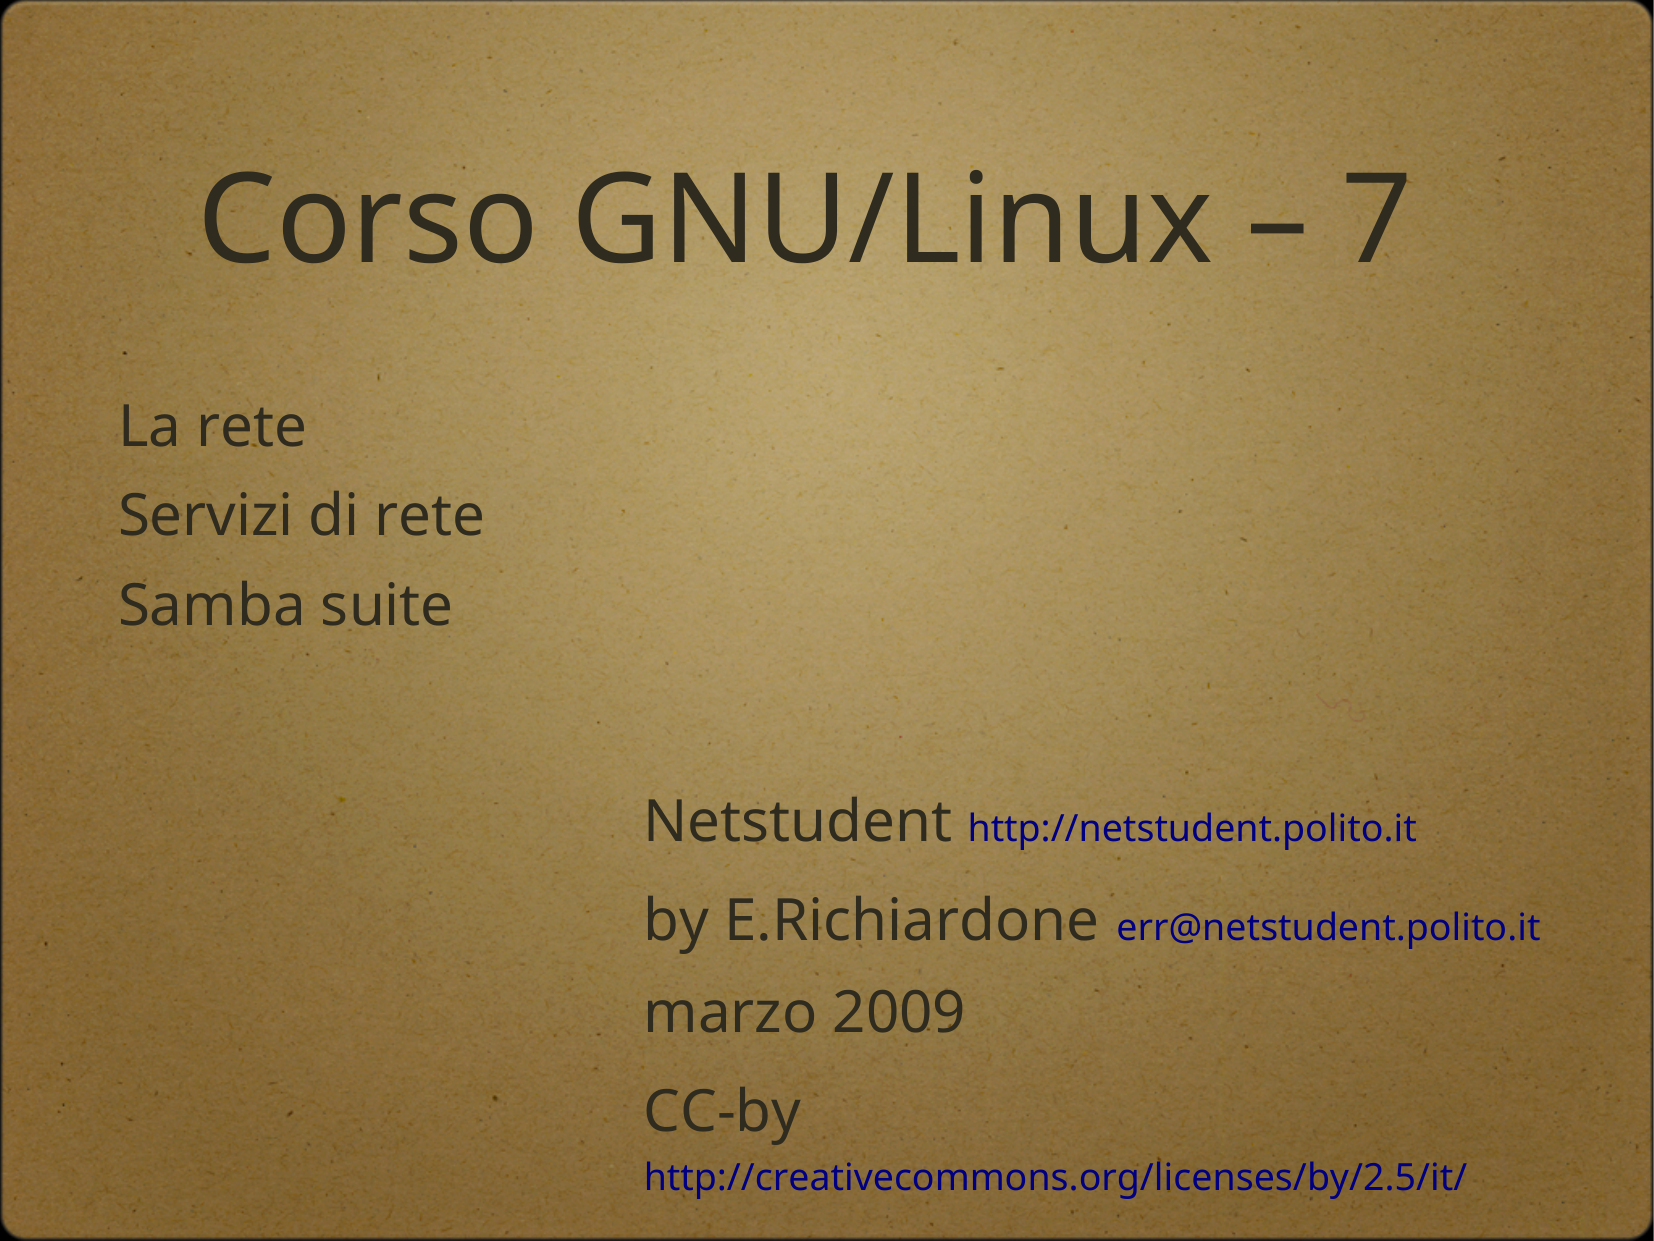

# Corso GNU/Linux – 7
La rete
Servizi di rete
Samba suite
Netstudent http://netstudent.polito.it
by E.Richiardone err@netstudent.polito.it
marzo 2009
CC-by http://creativecommons.org/licenses/by/2.5/it/